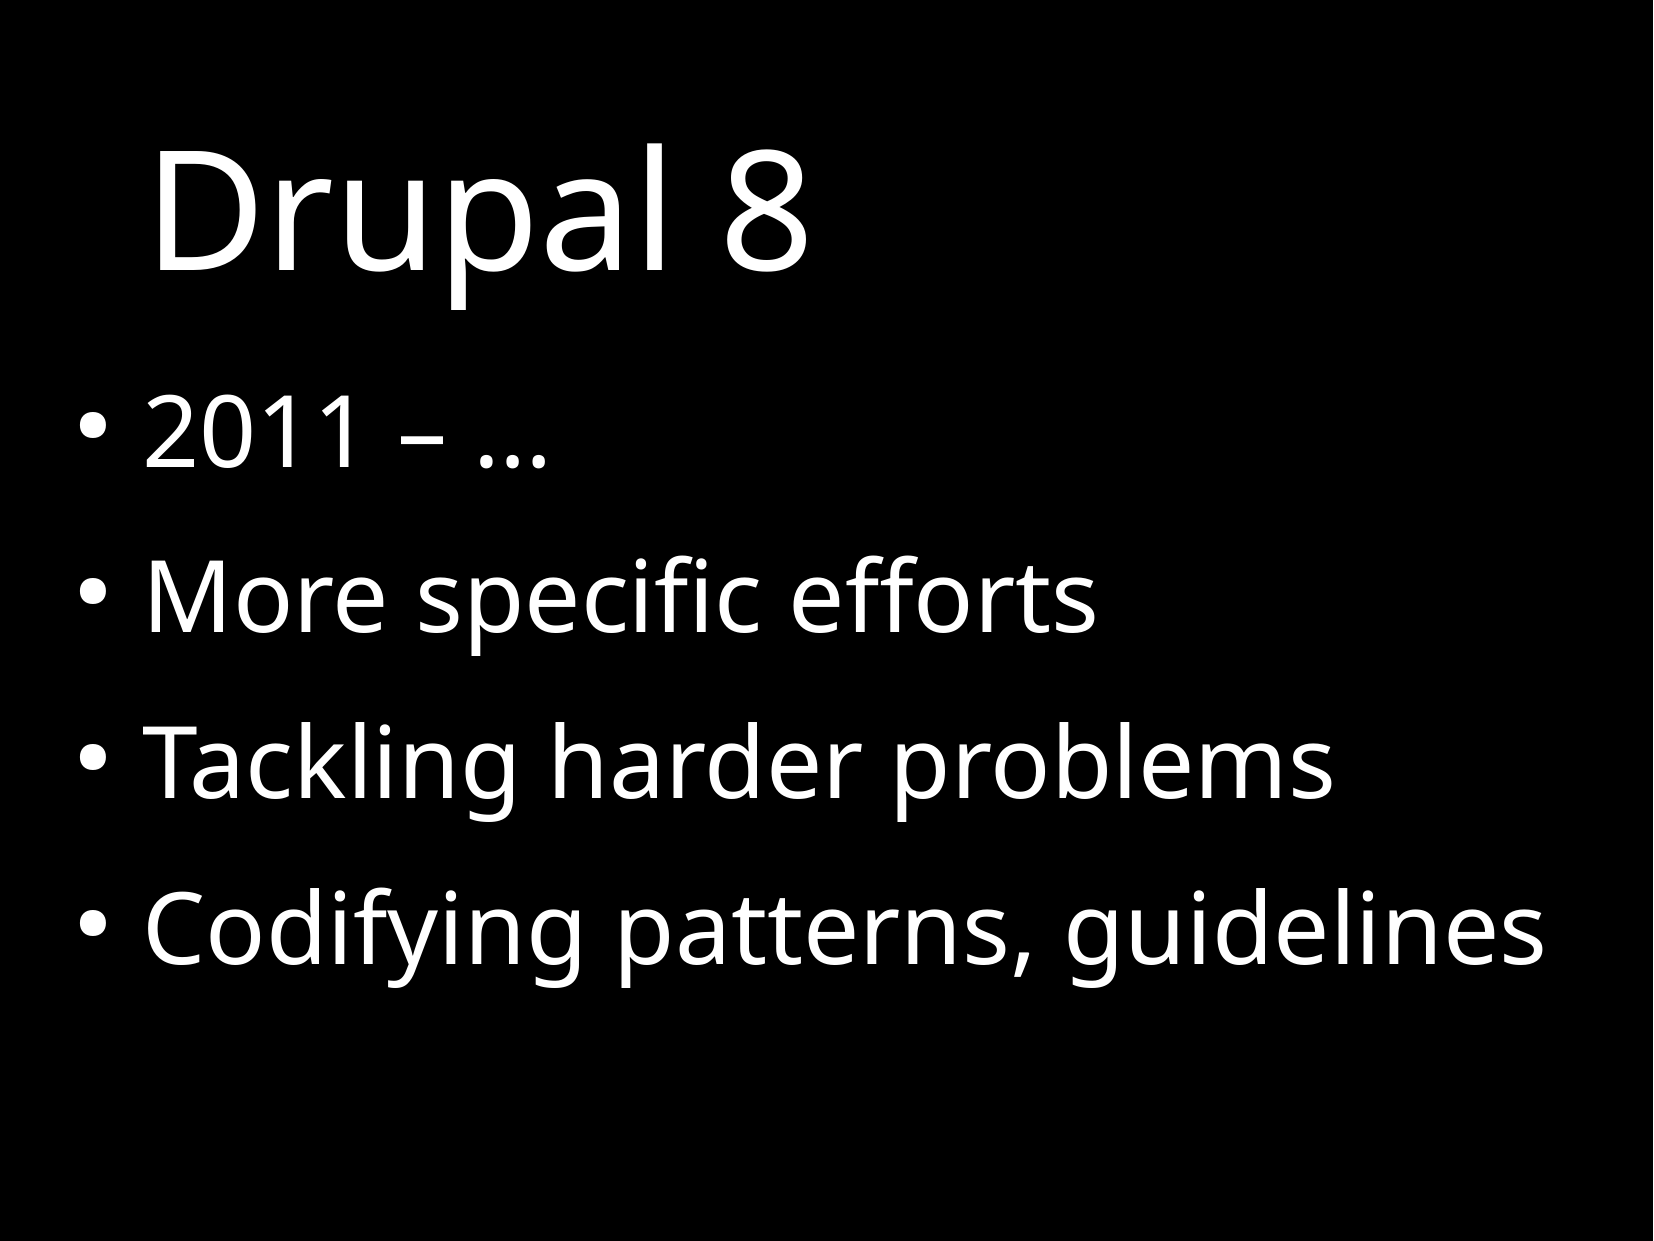

# Drupal 8
2011 – …
More specific efforts
Tackling harder problems
Codifying patterns, guidelines